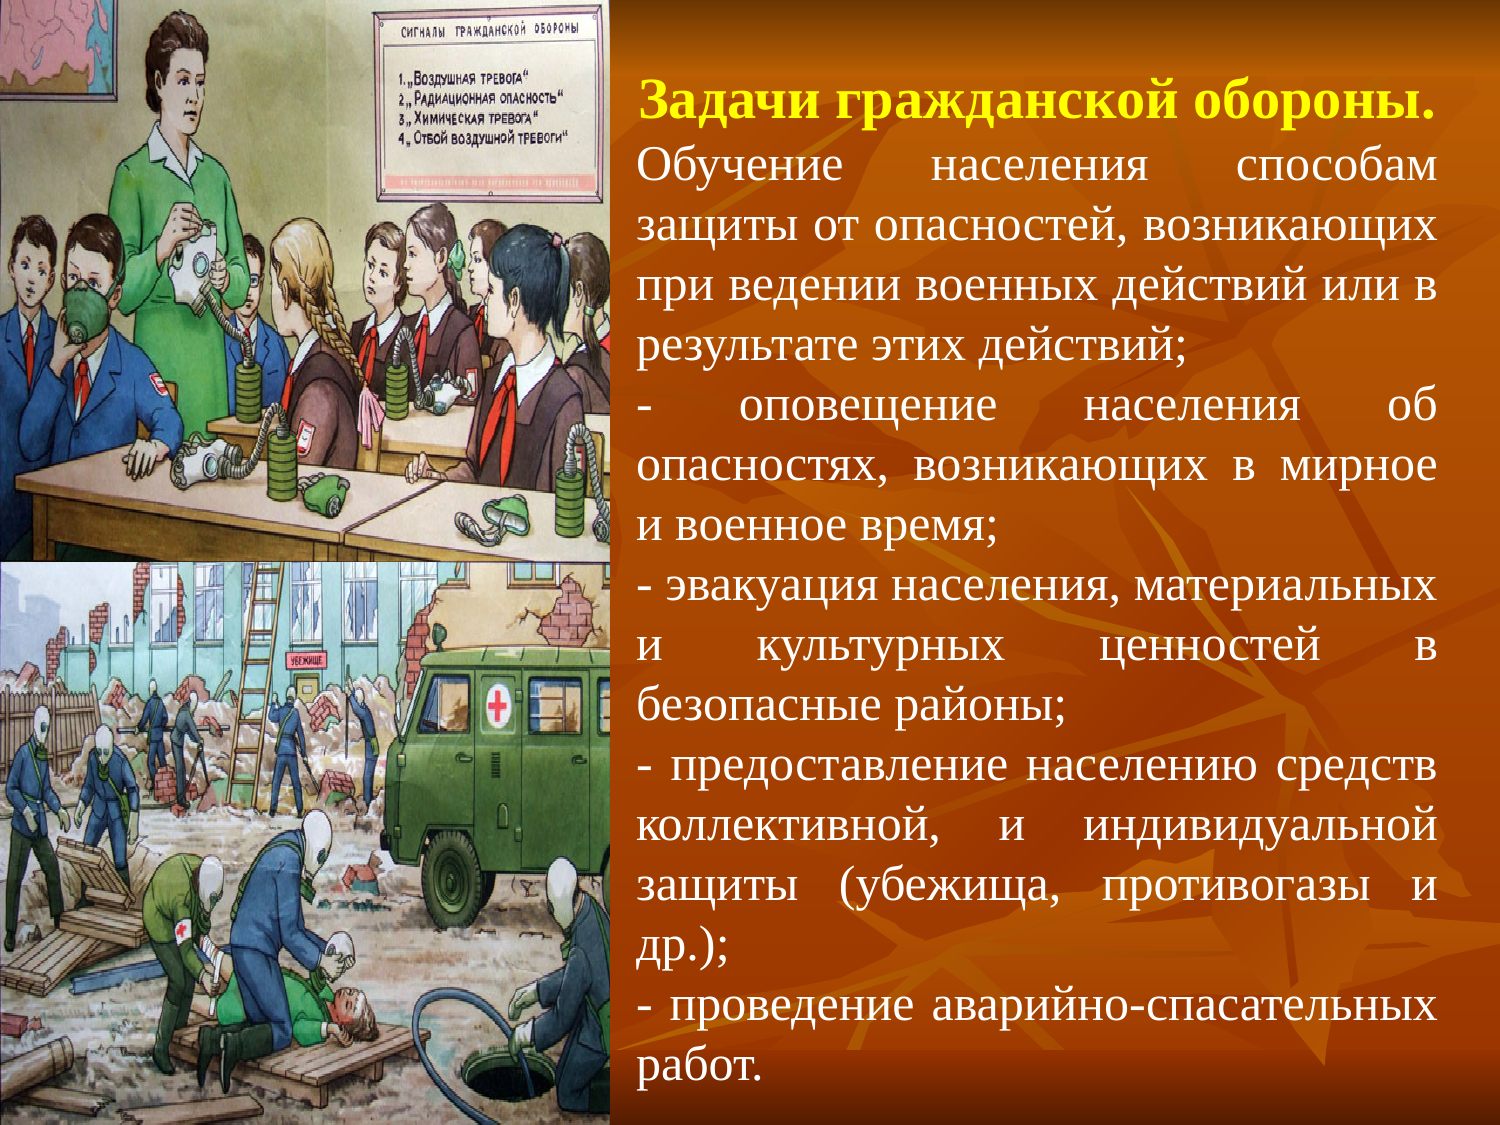

Задачи гражданской обороны.
Обучение населения способам защиты от опасностей, возникающих при ведении военных действий или в результате этих действий;
- оповещение населения об опасностях, возникающих в мирное и военное время;
- эвакуация населения, материальных и культурных ценностей в безопасные районы;
- предоставление населению средств коллективной, и индивидуальной защиты (убежища, противогазы и др.);
- проведение аварийно-спасательных работ.